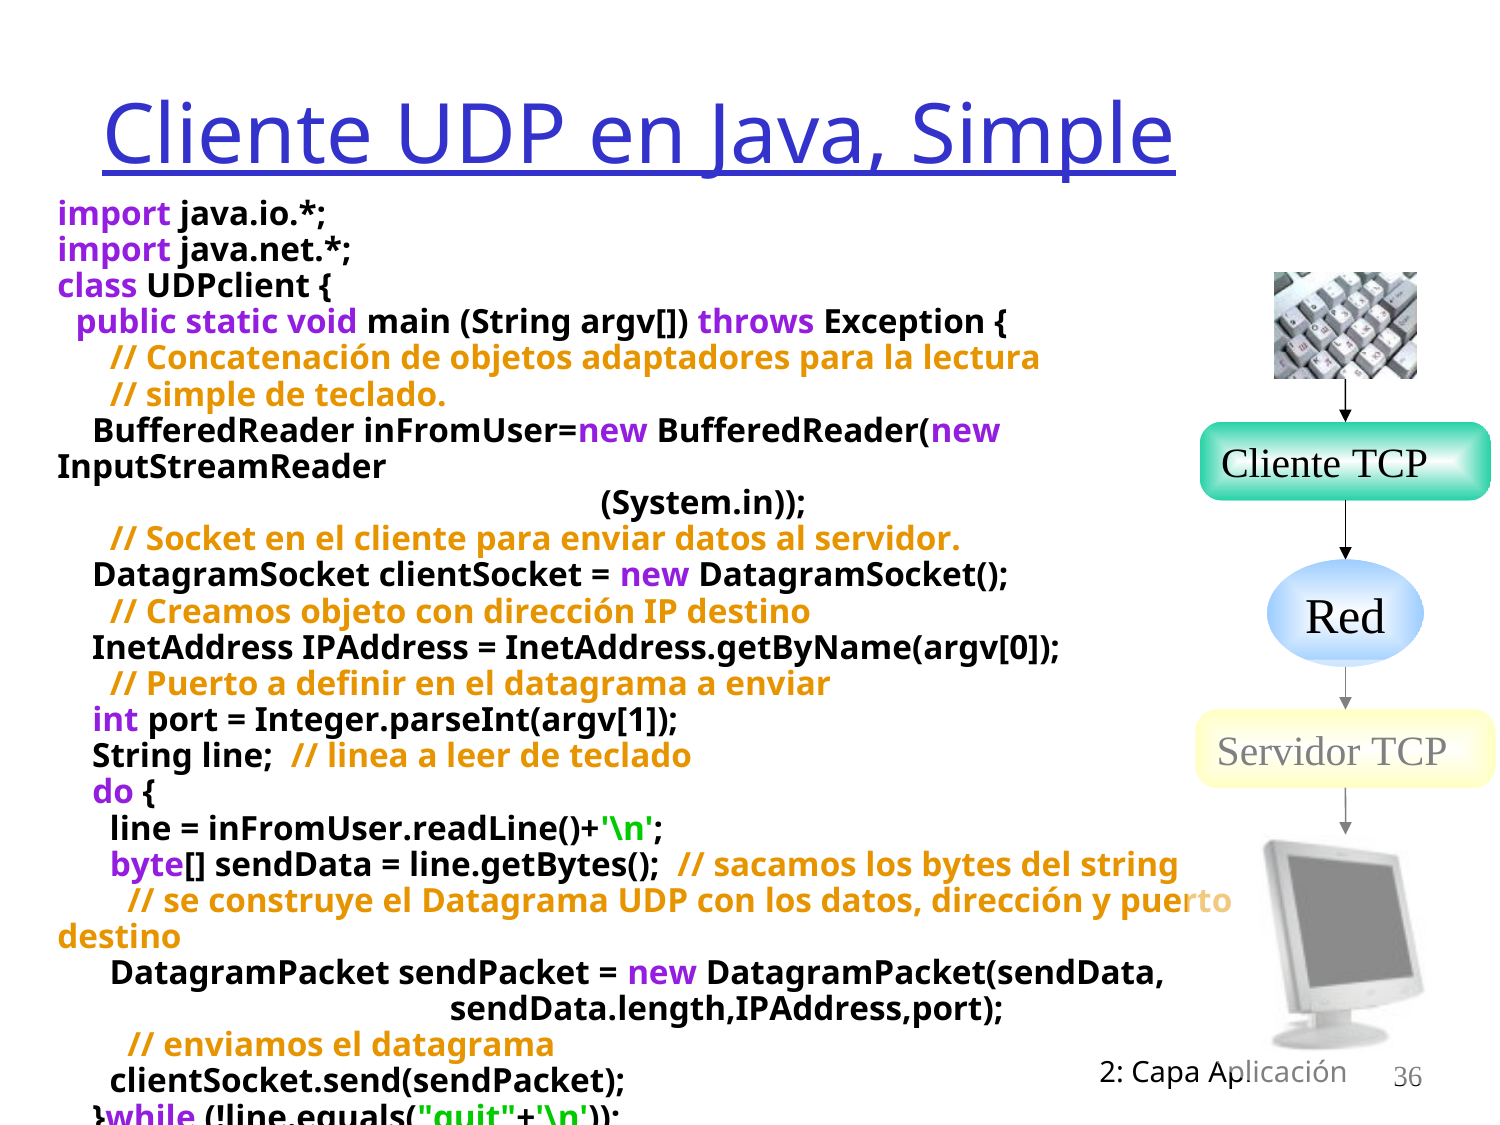

# Cliente UDP en Java, Simple
import java.io.*;
import java.net.*;
class UDPclient {
	public static void main (String argv[]) throws Exception {
 // Concatenación de objetos adaptadores para la lectura
 // simple de teclado.
 BufferedReader inFromUser=new BufferedReader(new InputStreamReader
								(System.in));
 // Socket en el cliente para enviar datos al servidor.
 DatagramSocket clientSocket = new DatagramSocket();
 // Creamos objeto con dirección IP destino
 InetAddress IPAddress = InetAddress.getByName(argv[0]);
 // Puerto a definir en el datagrama a enviar
 int port = Integer.parseInt(argv[1]);
 String line; // linea a leer de teclado
 do {
 line = inFromUser.readLine()+'\n';
 byte[] sendData = line.getBytes(); // sacamos los bytes del string
 // se construye el Datagrama UDP con los datos, dirección y puerto destino
 DatagramPacket sendPacket = new DatagramPacket(sendData,
 sendData.length,IPAddress,port);
 // enviamos el datagrama
 clientSocket.send(sendPacket);
 }while (!line.equals("quit"+'\n'));
 // Cerramos el socket
 clientSocket.close();
 }
}
Cliente TCP
Red
Red
Servidor TCP